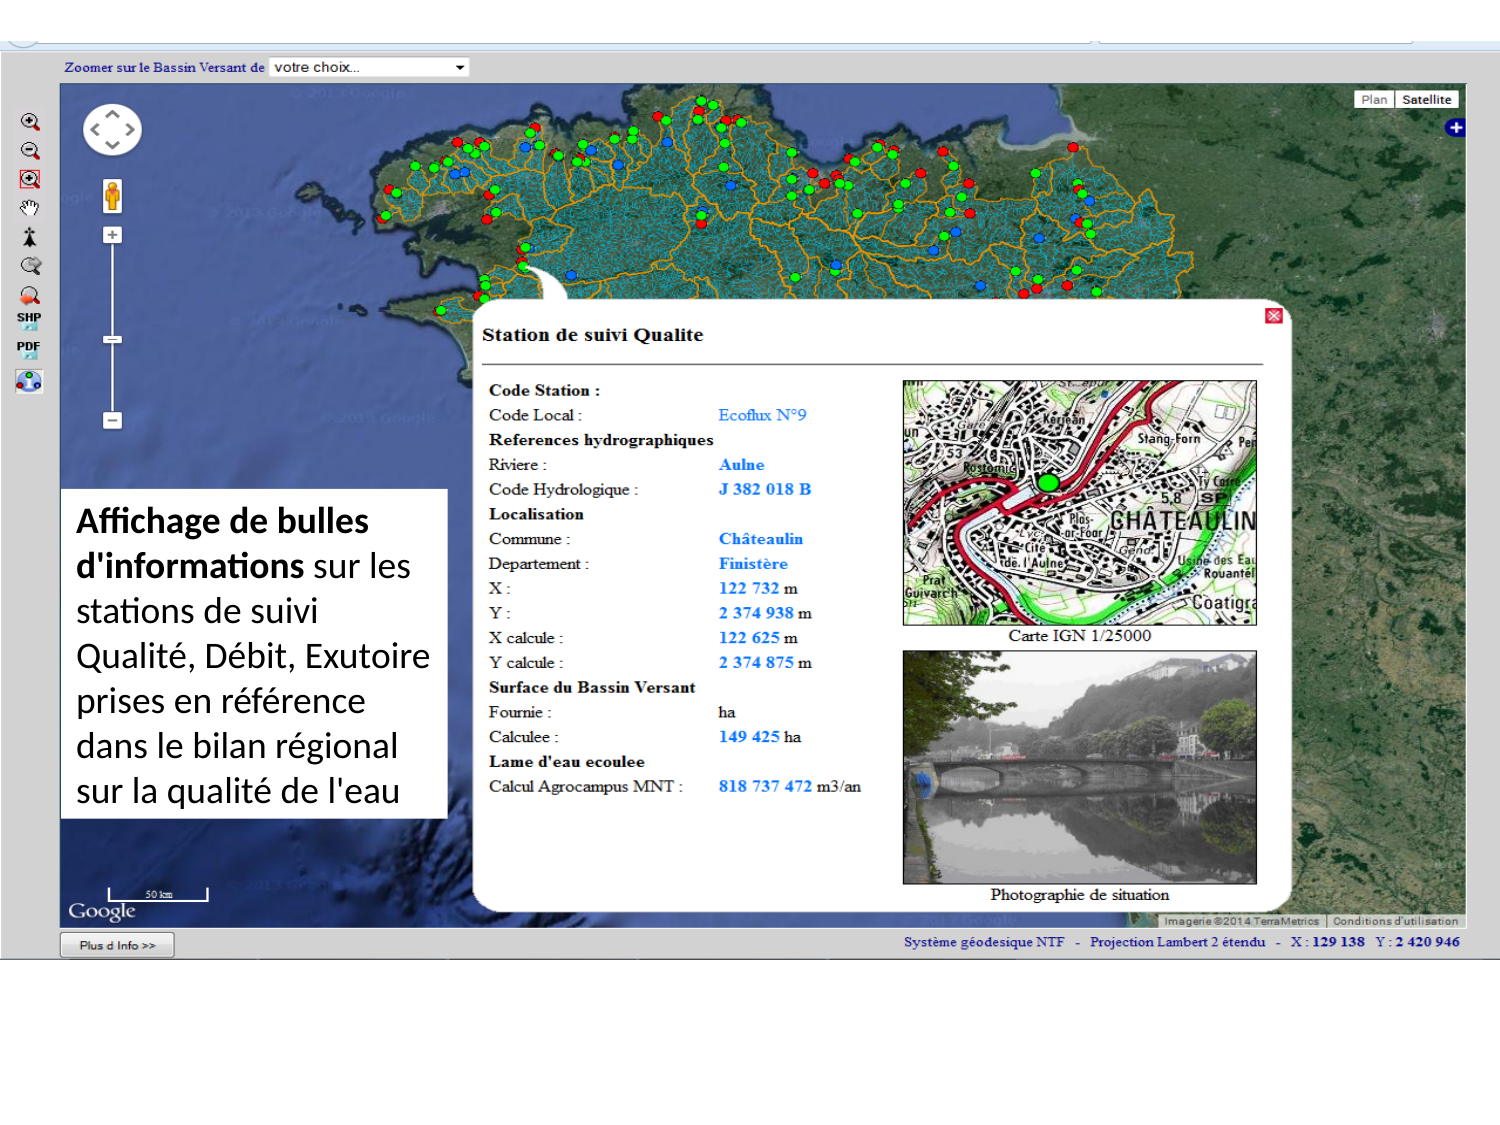

Affichage de bulles d'informations sur les stations de suivi Qualité, Débit, Exutoire prises en référence dans le bilan régional sur la qualité de l'eau